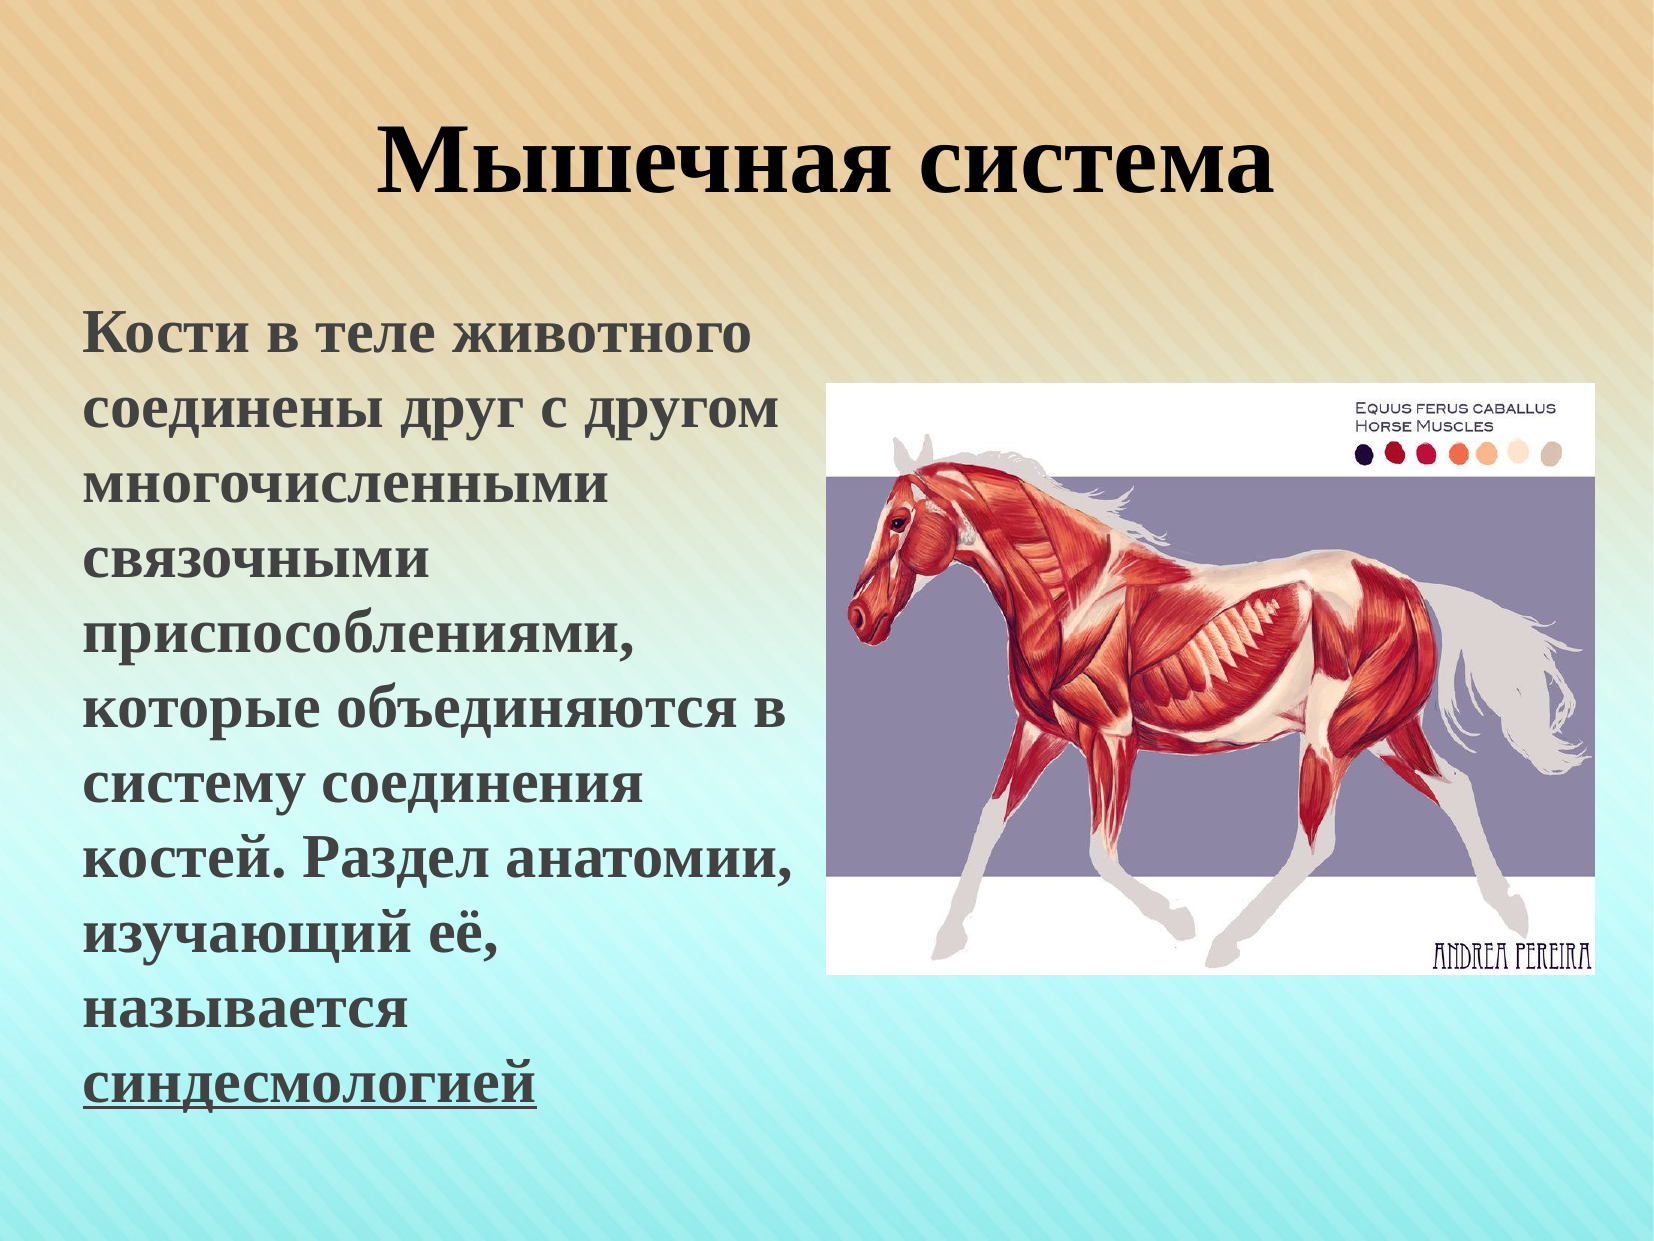

# Мышечная система
Кости в теле животного соединены друг с другом многочисленными связочными приспособлениями, которые объединяются в систему соединения костей. Раздел анатомии, изучающий её, называется  синдесмологией